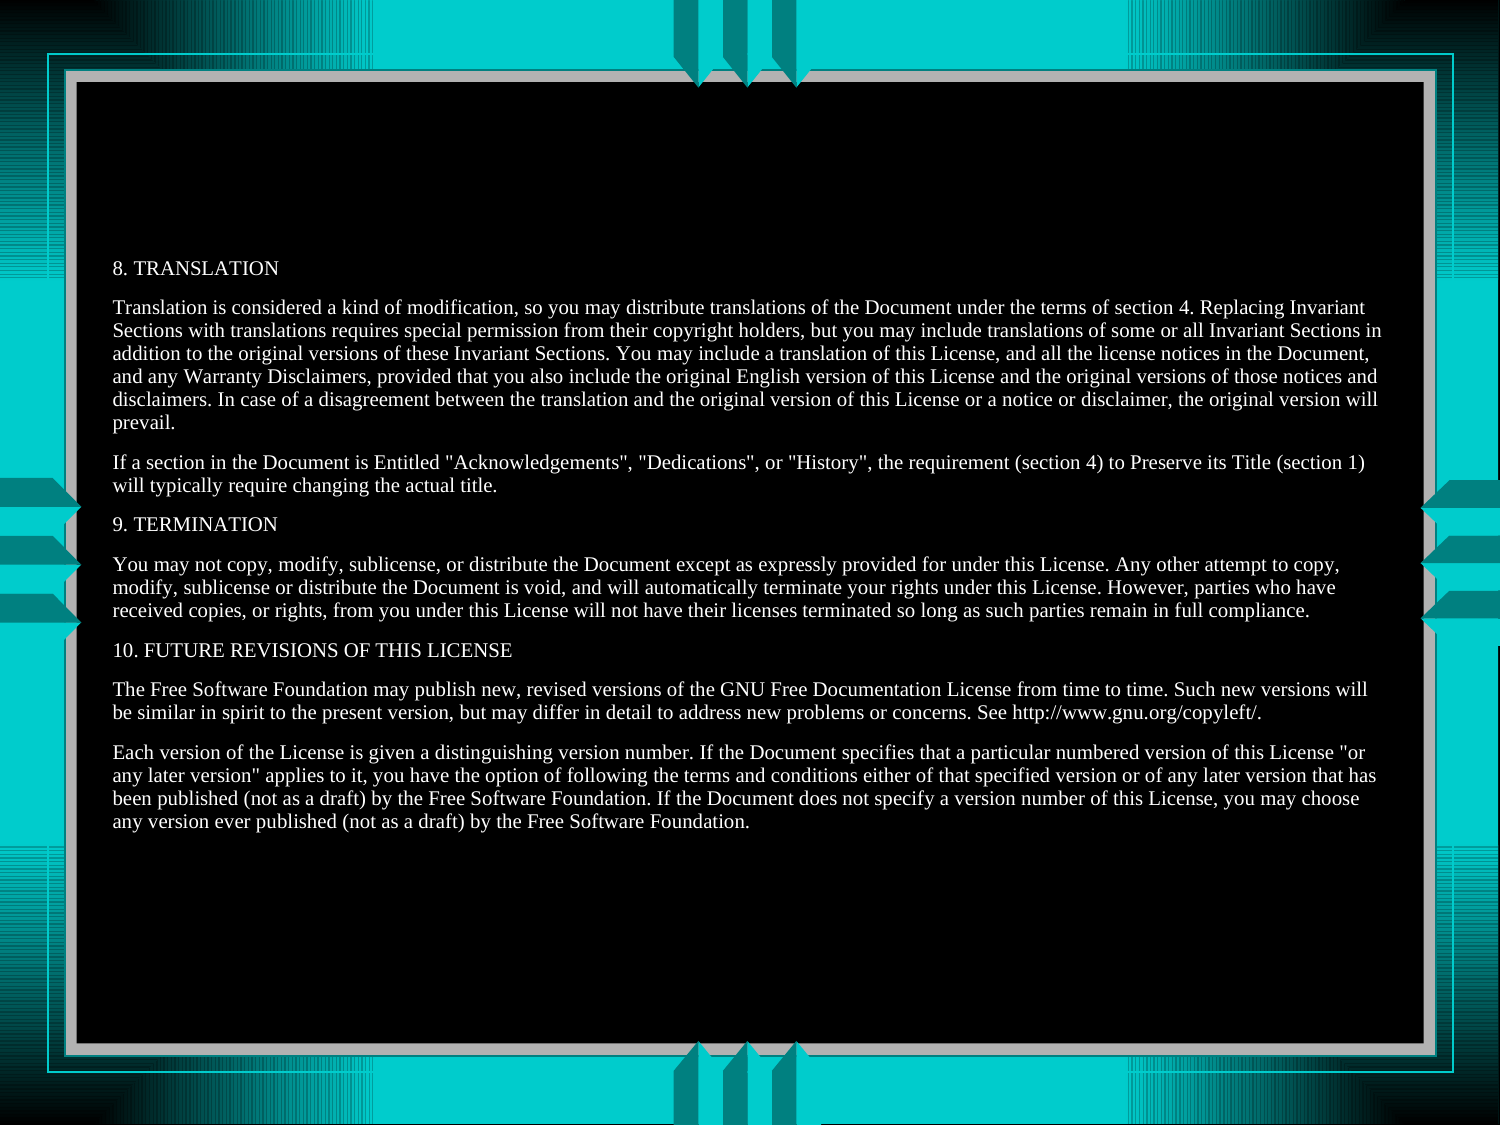

# 8. TRANSLATION
Translation is considered a kind of modification, so you may distribute translations of the Document under the terms of section 4. Replacing Invariant Sections with translations requires special permission from their copyright holders, but you may include translations of some or all Invariant Sections in addition to the original versions of these Invariant Sections. You may include a translation of this License, and all the license notices in the Document, and any Warranty Disclaimers, provided that you also include the original English version of this License and the original versions of those notices and disclaimers. In case of a disagreement between the translation and the original version of this License or a notice or disclaimer, the original version will prevail.
If a section in the Document is Entitled "Acknowledgements", "Dedications", or "History", the requirement (section 4) to Preserve its Title (section 1) will typically require changing the actual title.
9. TERMINATION
You may not copy, modify, sublicense, or distribute the Document except as expressly provided for under this License. Any other attempt to copy, modify, sublicense or distribute the Document is void, and will automatically terminate your rights under this License. However, parties who have received copies, or rights, from you under this License will not have their licenses terminated so long as such parties remain in full compliance.
10. FUTURE REVISIONS OF THIS LICENSE
The Free Software Foundation may publish new, revised versions of the GNU Free Documentation License from time to time. Such new versions will be similar in spirit to the present version, but may differ in detail to address new problems or concerns. See http://www.gnu.org/copyleft/.
Each version of the License is given a distinguishing version number. If the Document specifies that a particular numbered version of this License "or any later version" applies to it, you have the option of following the terms and conditions either of that specified version or of any later version that has been published (not as a draft) by the Free Software Foundation. If the Document does not specify a version number of this License, you may choose any version ever published (not as a draft) by the Free Software Foundation.